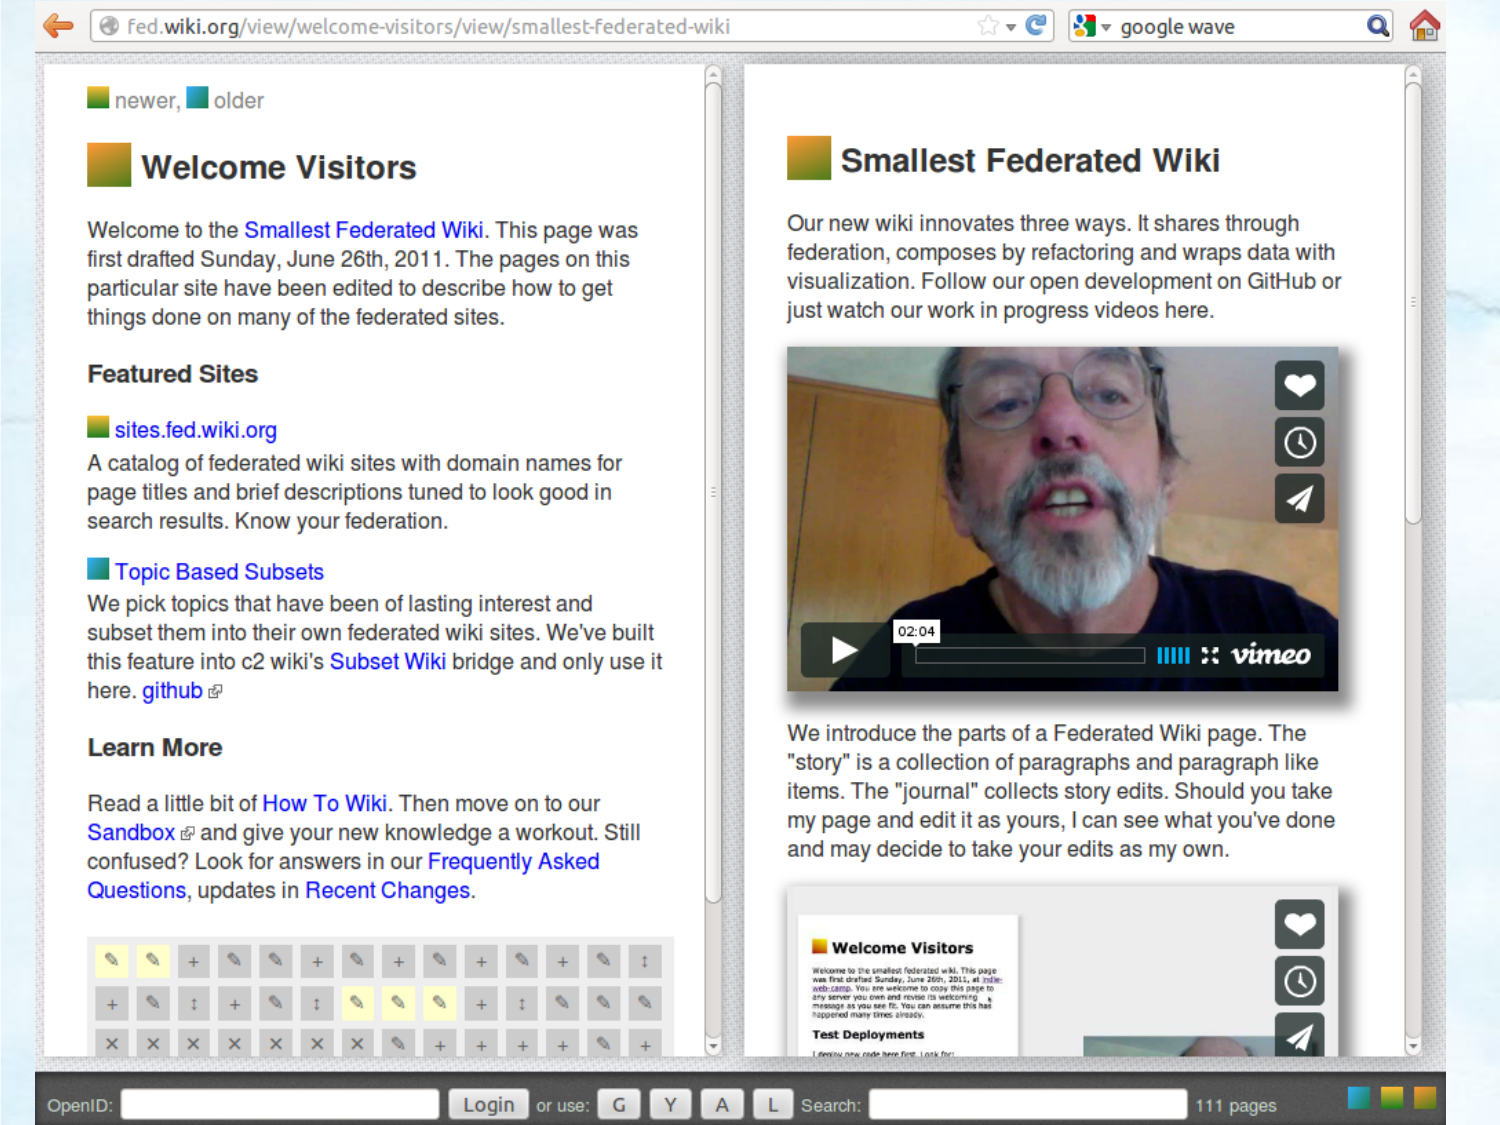

# Federated Wiki
Service Systems Thinking
33